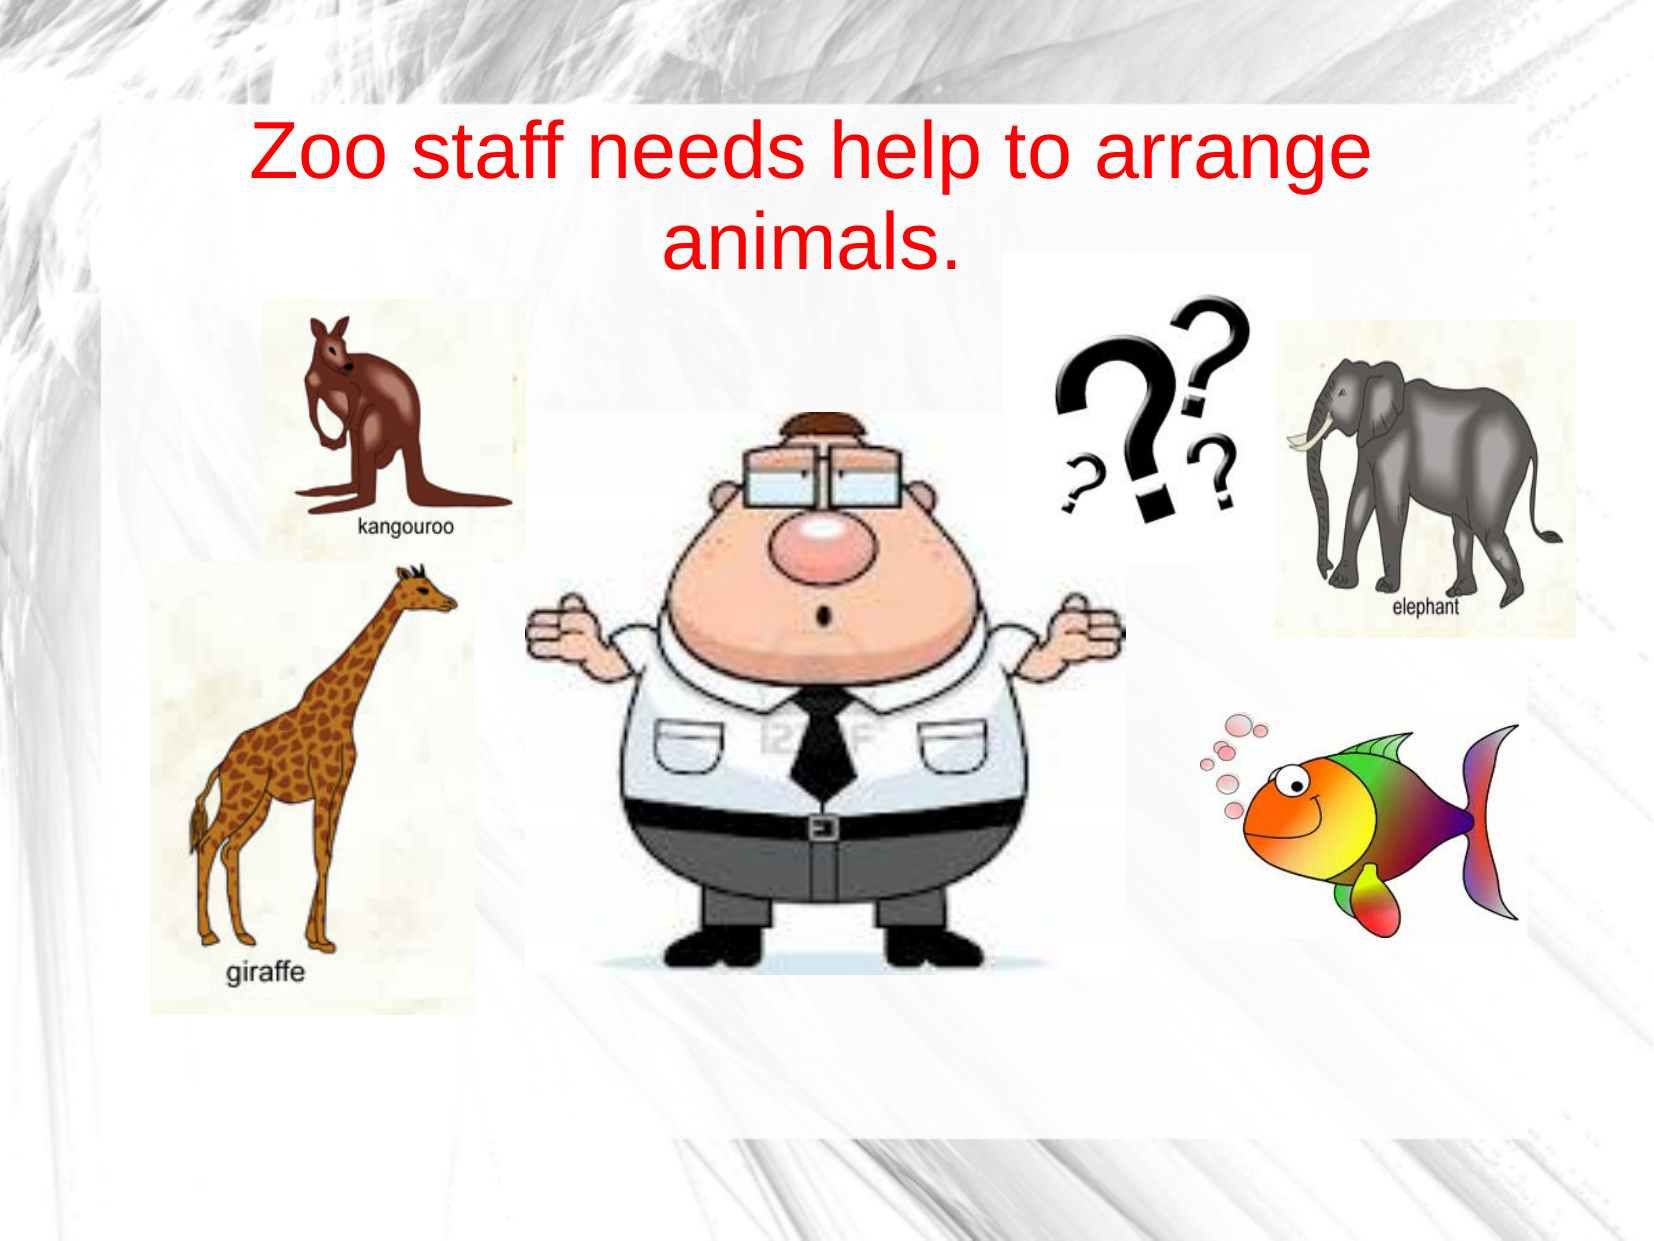

# Zoo staff needs help to arrange animals.